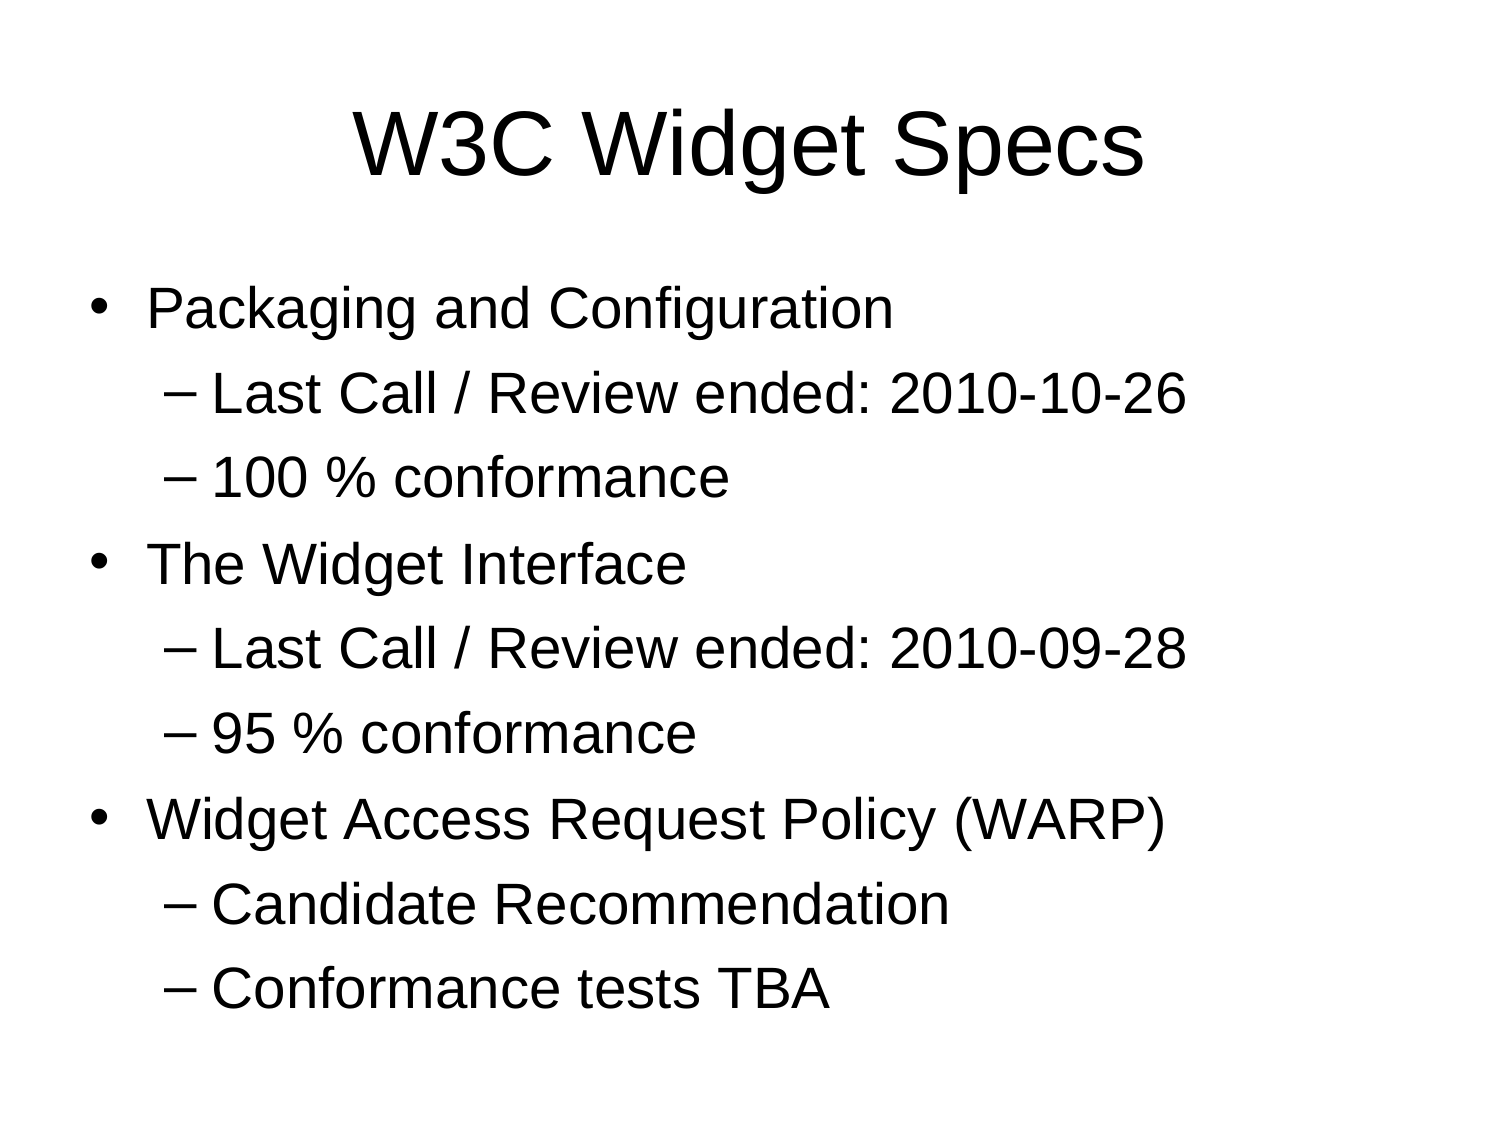

# W3C Widget Specs
Packaging and Configuration
Last Call / Review ended: 2010-10-26
100 % conformance
The Widget Interface
Last Call / Review ended: 2010-09-28
95 % conformance
Widget Access Request Policy (WARP)
Candidate Recommendation
Conformance tests TBA